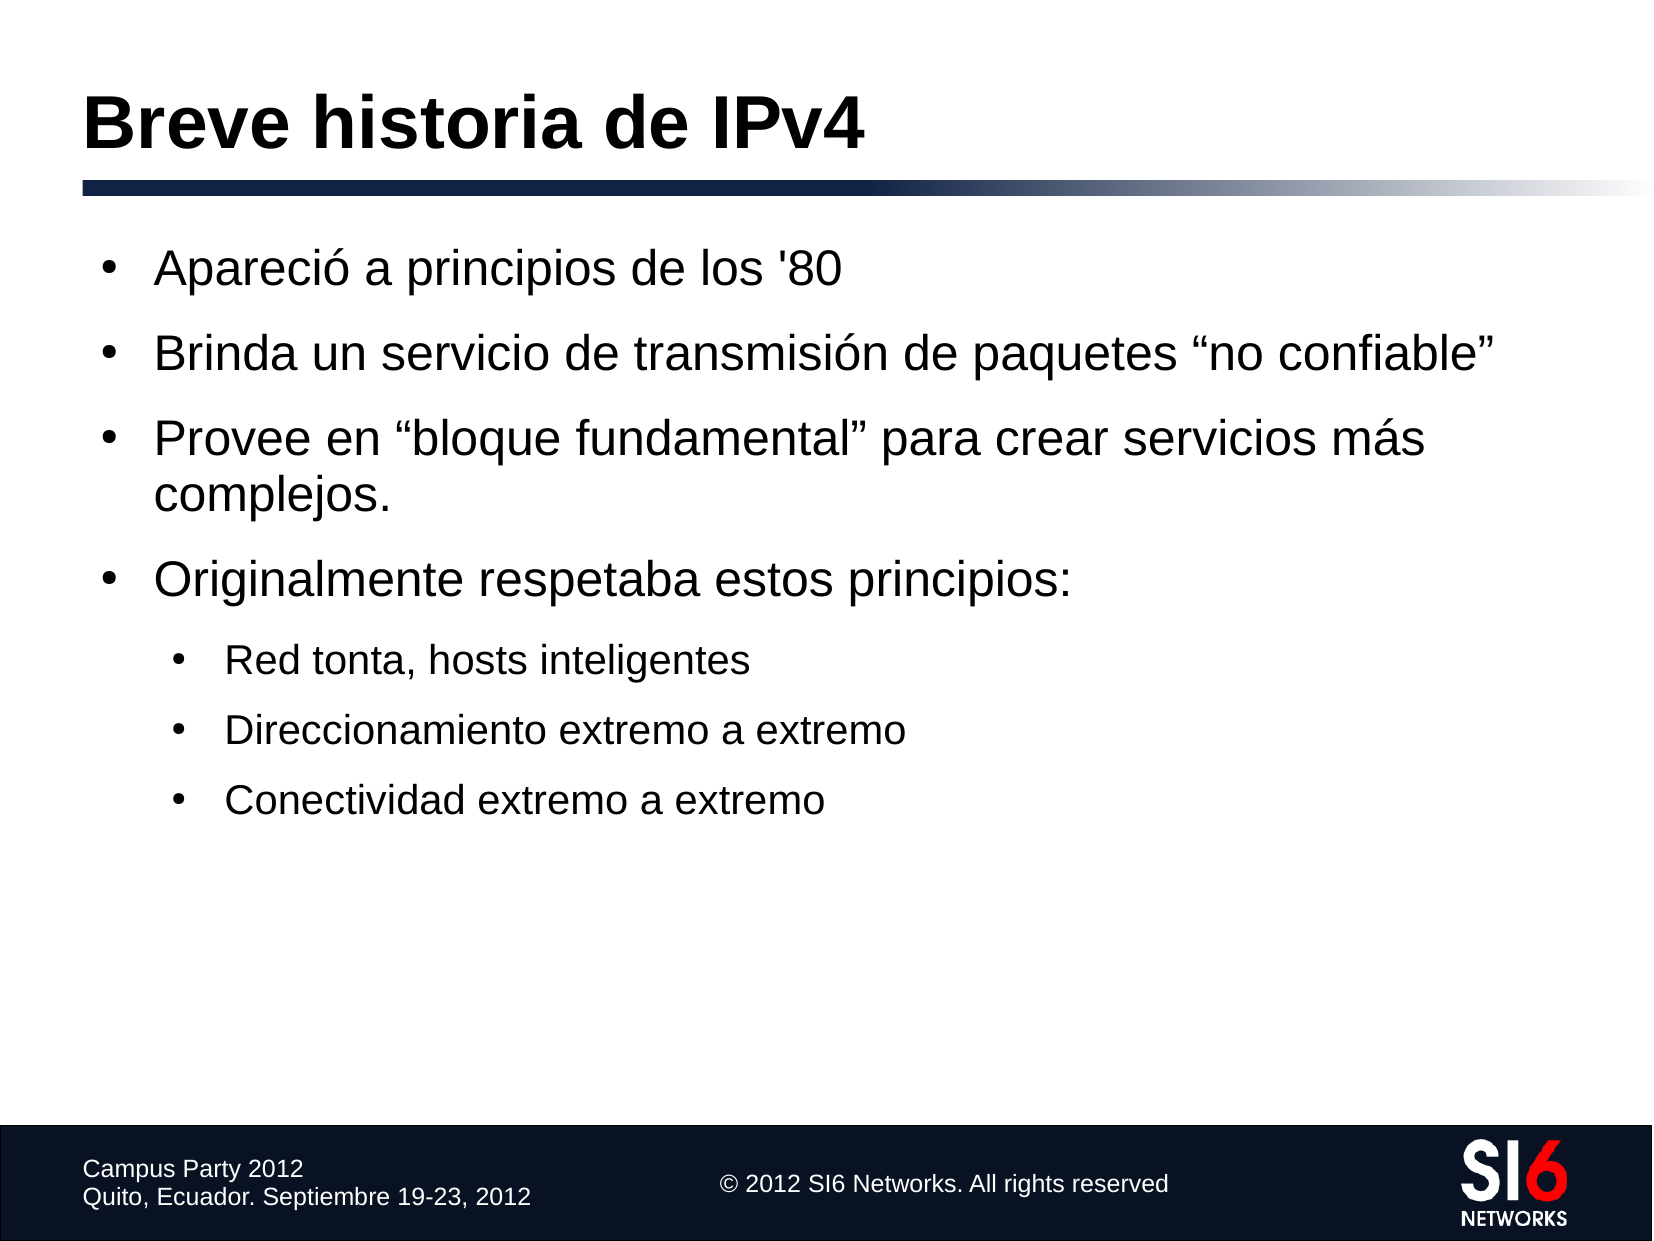

# Breve historia de IPv4
Apareció a principios de los '80
Brinda un servicio de transmisión de paquetes “no confiable”
Provee en “bloque fundamental” para crear servicios más complejos.
Originalmente respetaba estos principios:
Red tonta, hosts inteligentes
Direccionamiento extremo a extremo
Conectividad extremo a extremo
Congreso de Seguridad en Computo 2011